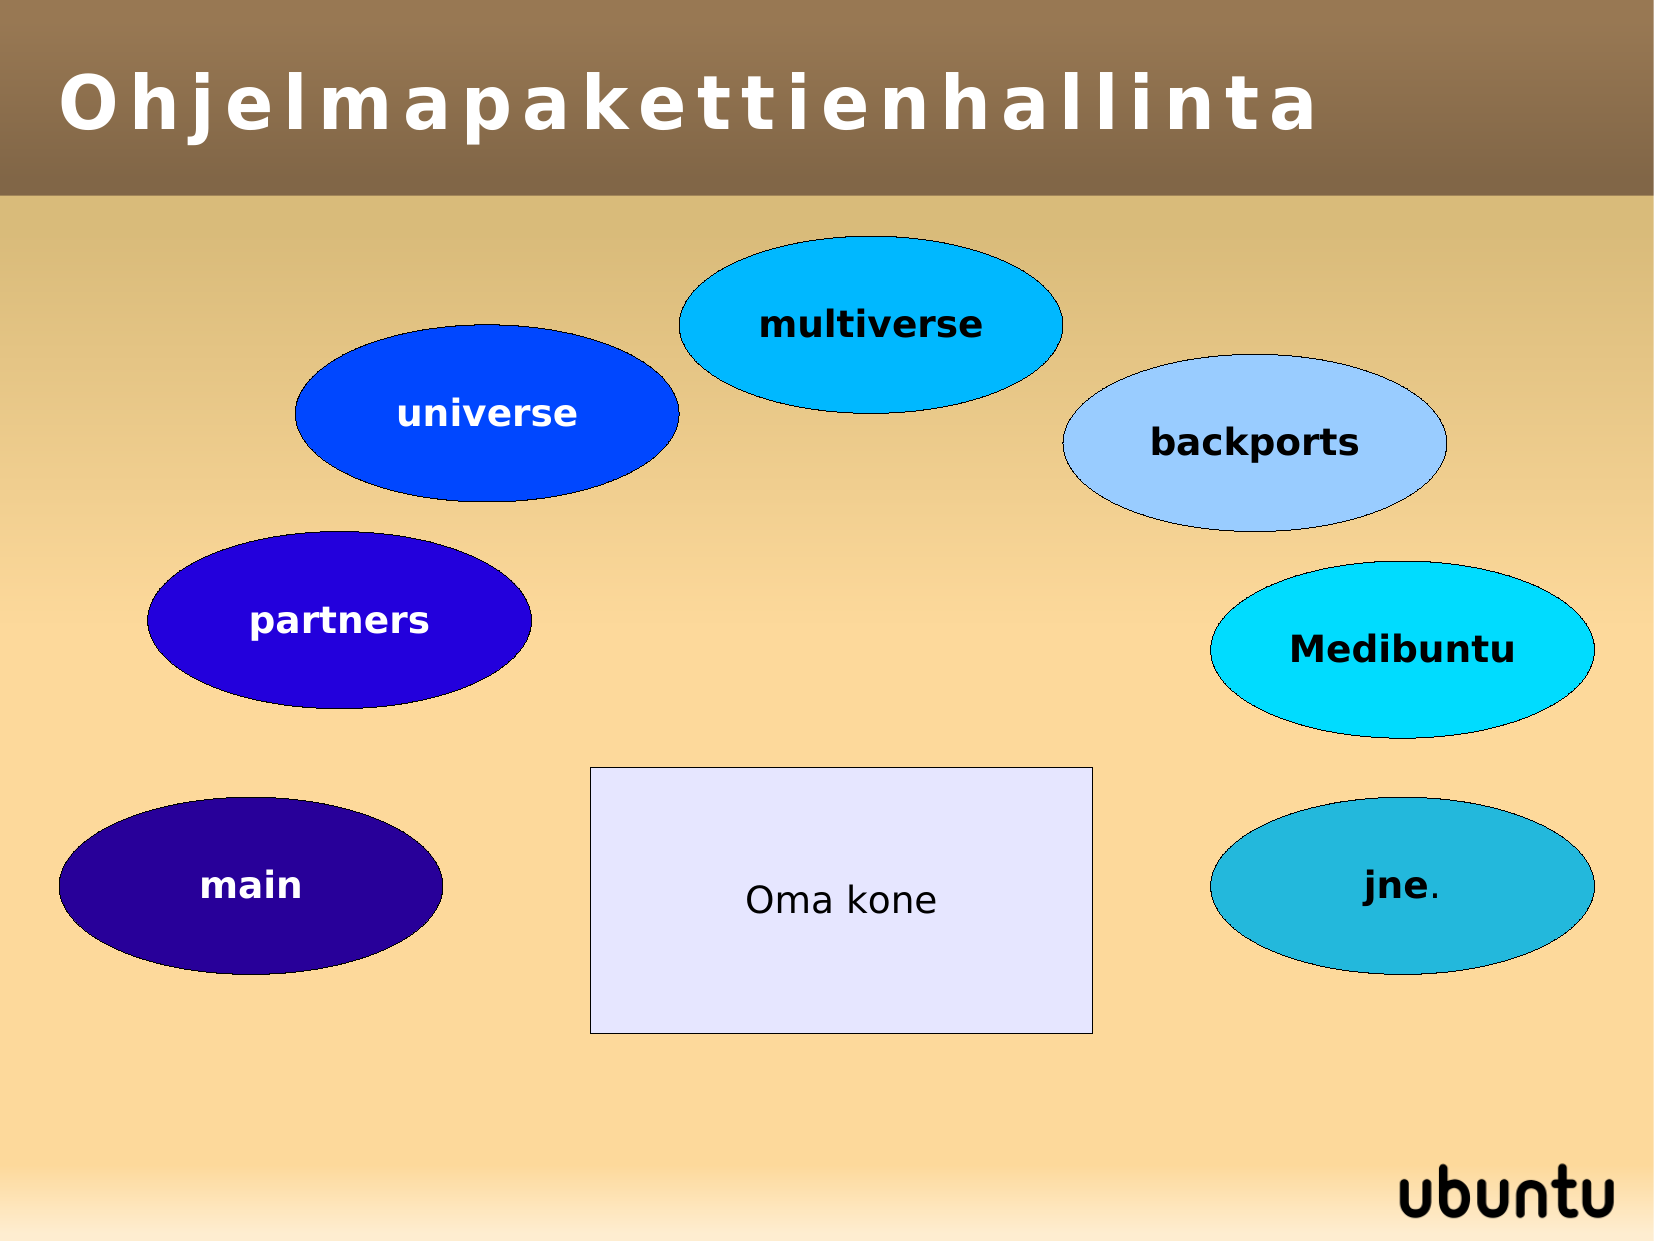

# Ohjelmapakettienhallinta
multiverse
universe
backports
partners
Medibuntu
Oma kone
main
jne.